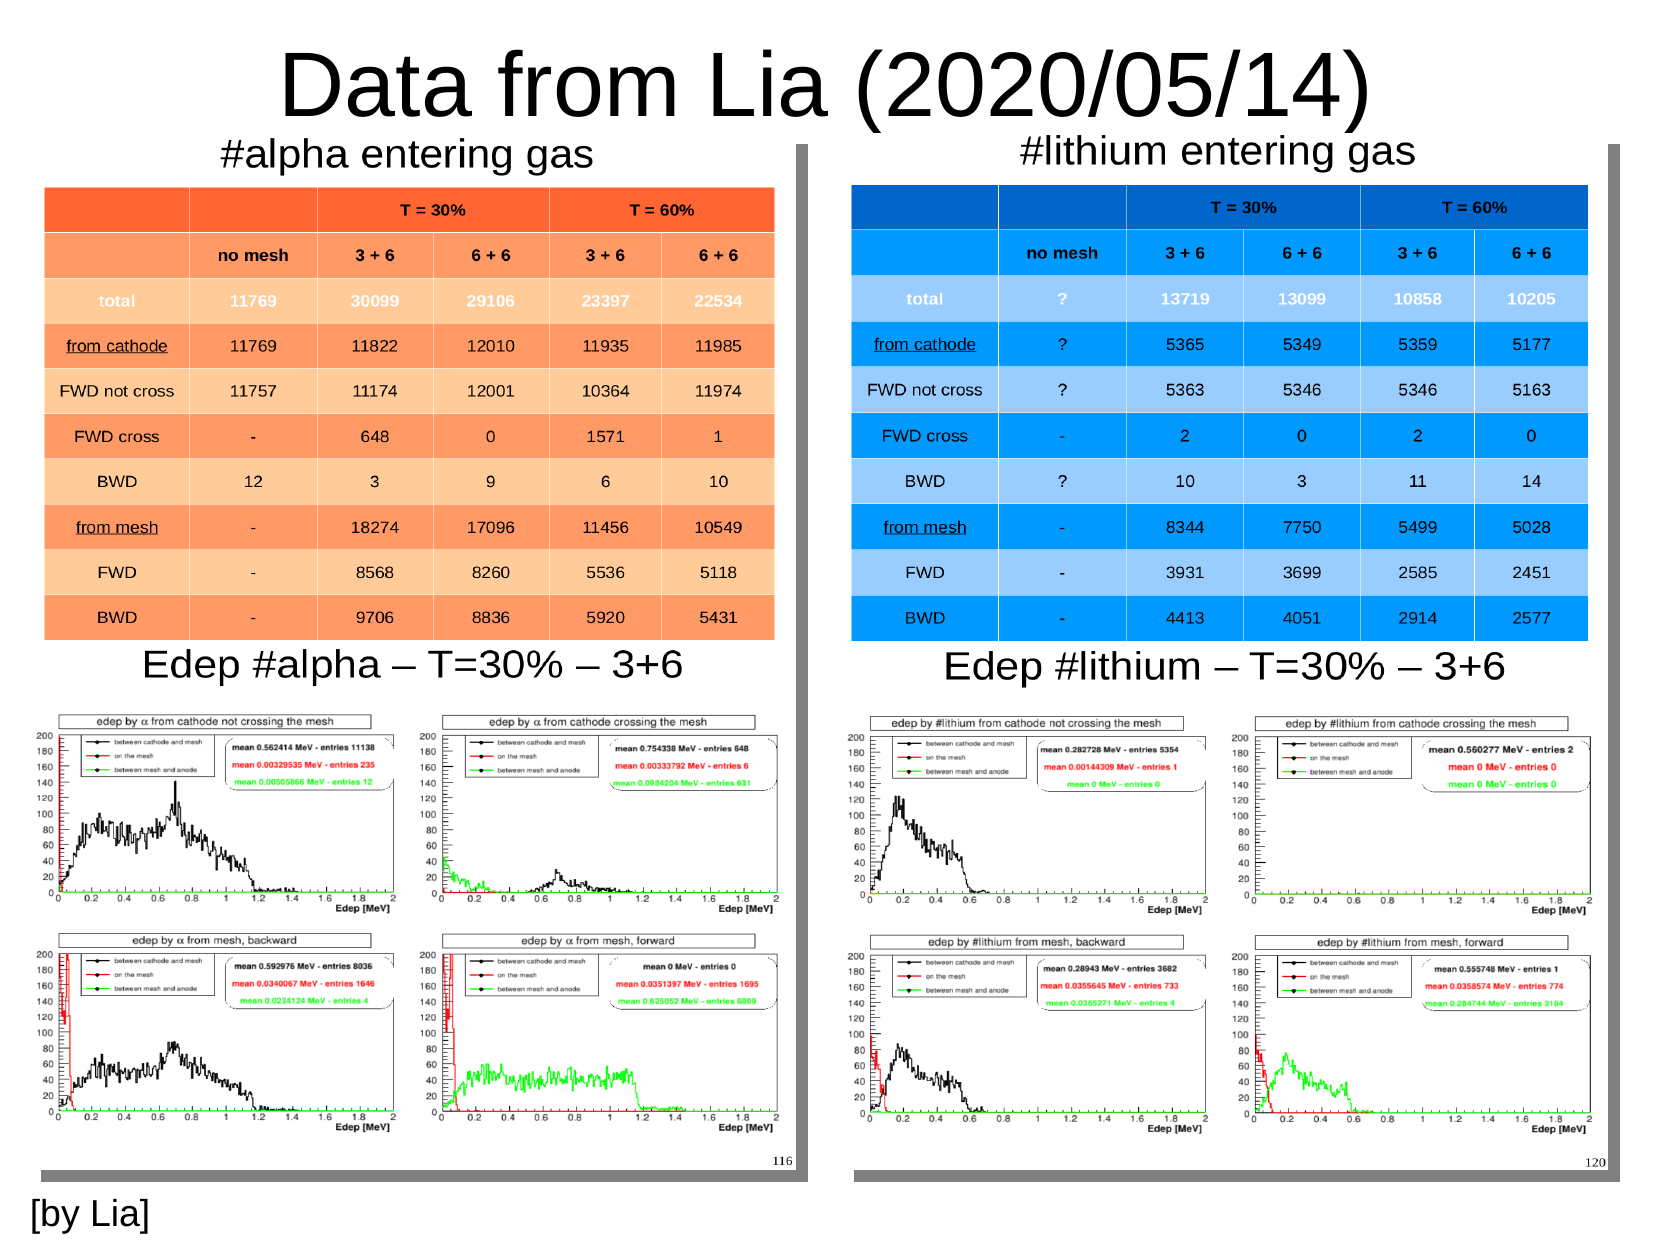

# Data from Lia (2020/05/14)
[by Lia]